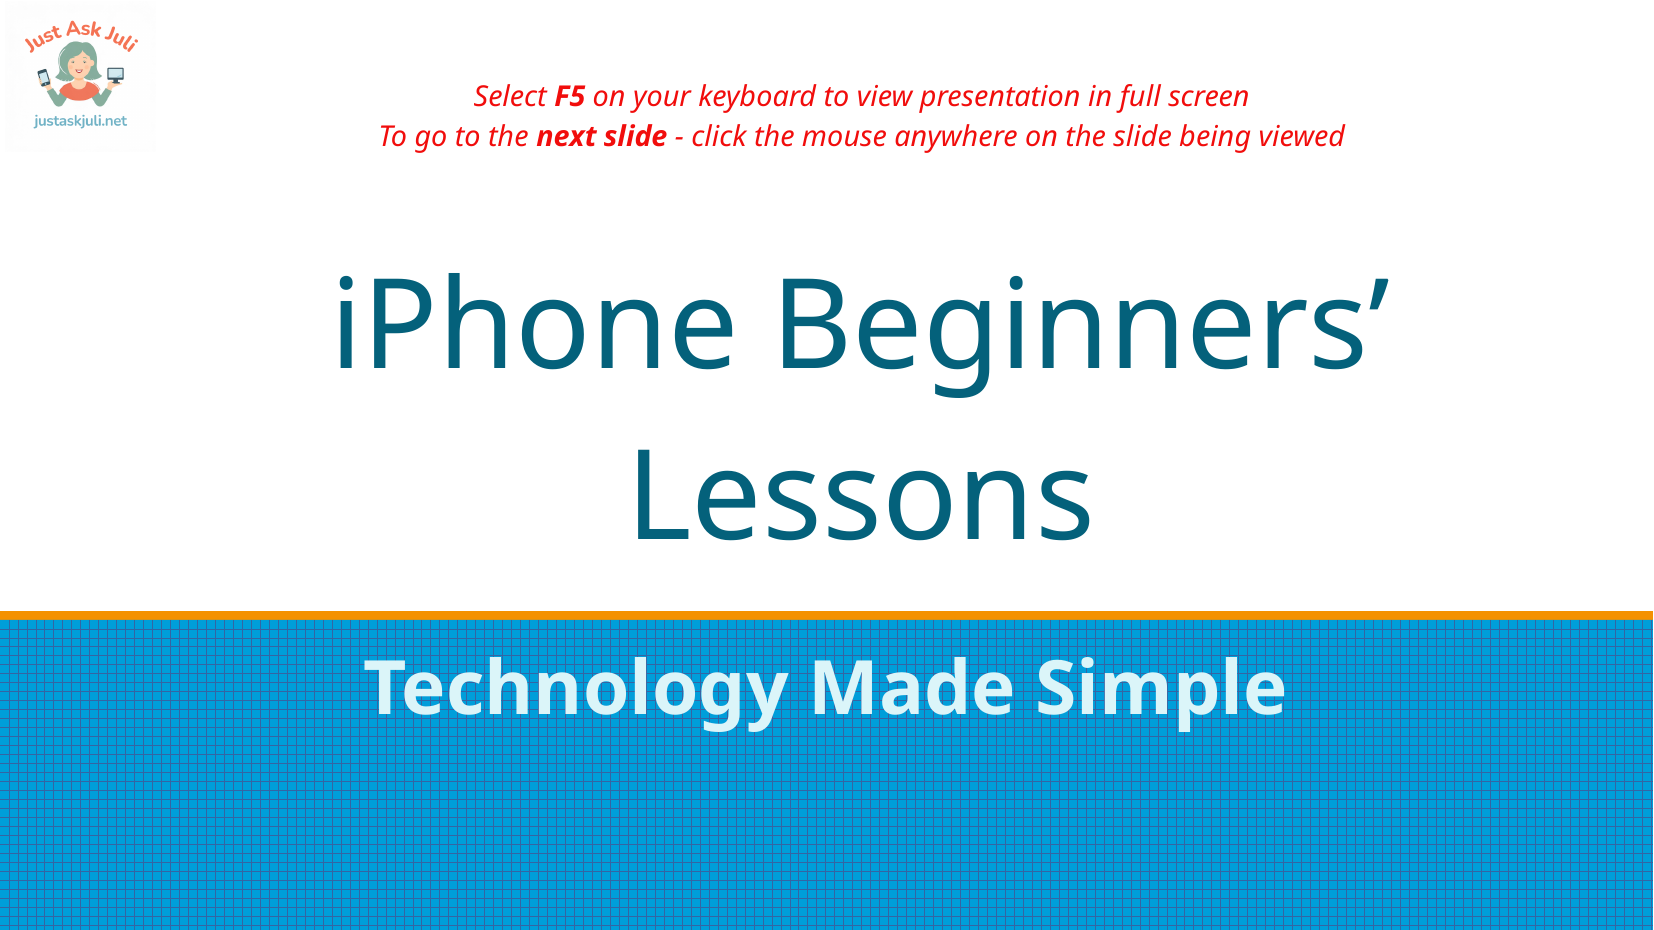

# iPhone Beginners’ Lessons
Select F5 on your keyboard to view presentation in full screen
To go to the next slide - click the mouse anywhere on the slide being viewed
Technology Made Simple